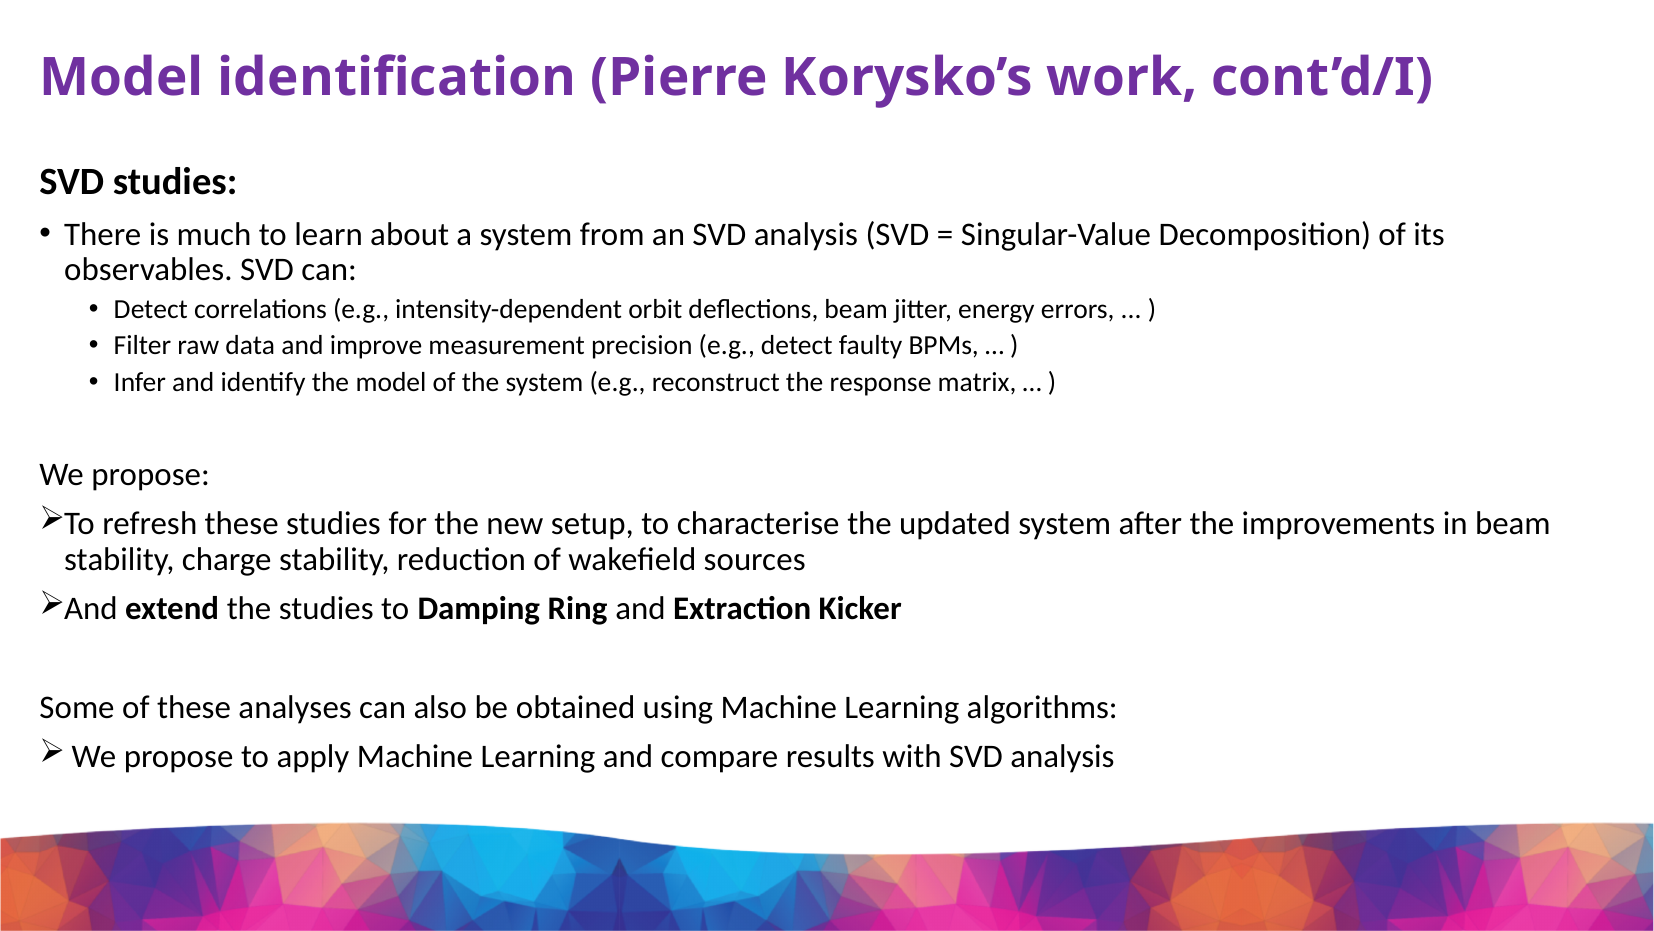

# Model identification (Pierre Korysko’s work, cont’d/I)
SVD studies:
There is much to learn about a system from an SVD analysis (SVD = Singular-Value Decomposition) of its observables. SVD can:
Detect correlations (e.g., intensity-dependent orbit deflections, beam jitter, energy errors, ... )
Filter raw data and improve measurement precision (e.g., detect faulty BPMs, … )
Infer and identify the model of the system (e.g., reconstruct the response matrix, … )
We propose:
To refresh these studies for the new setup, to characterise the updated system after the improvements in beam stability, charge stability, reduction of wakefield sources
And extend the studies to Damping Ring and Extraction Kicker
Some of these analyses can also be obtained using Machine Learning algorithms:
 We propose to apply Machine Learning and compare results with SVD analysis